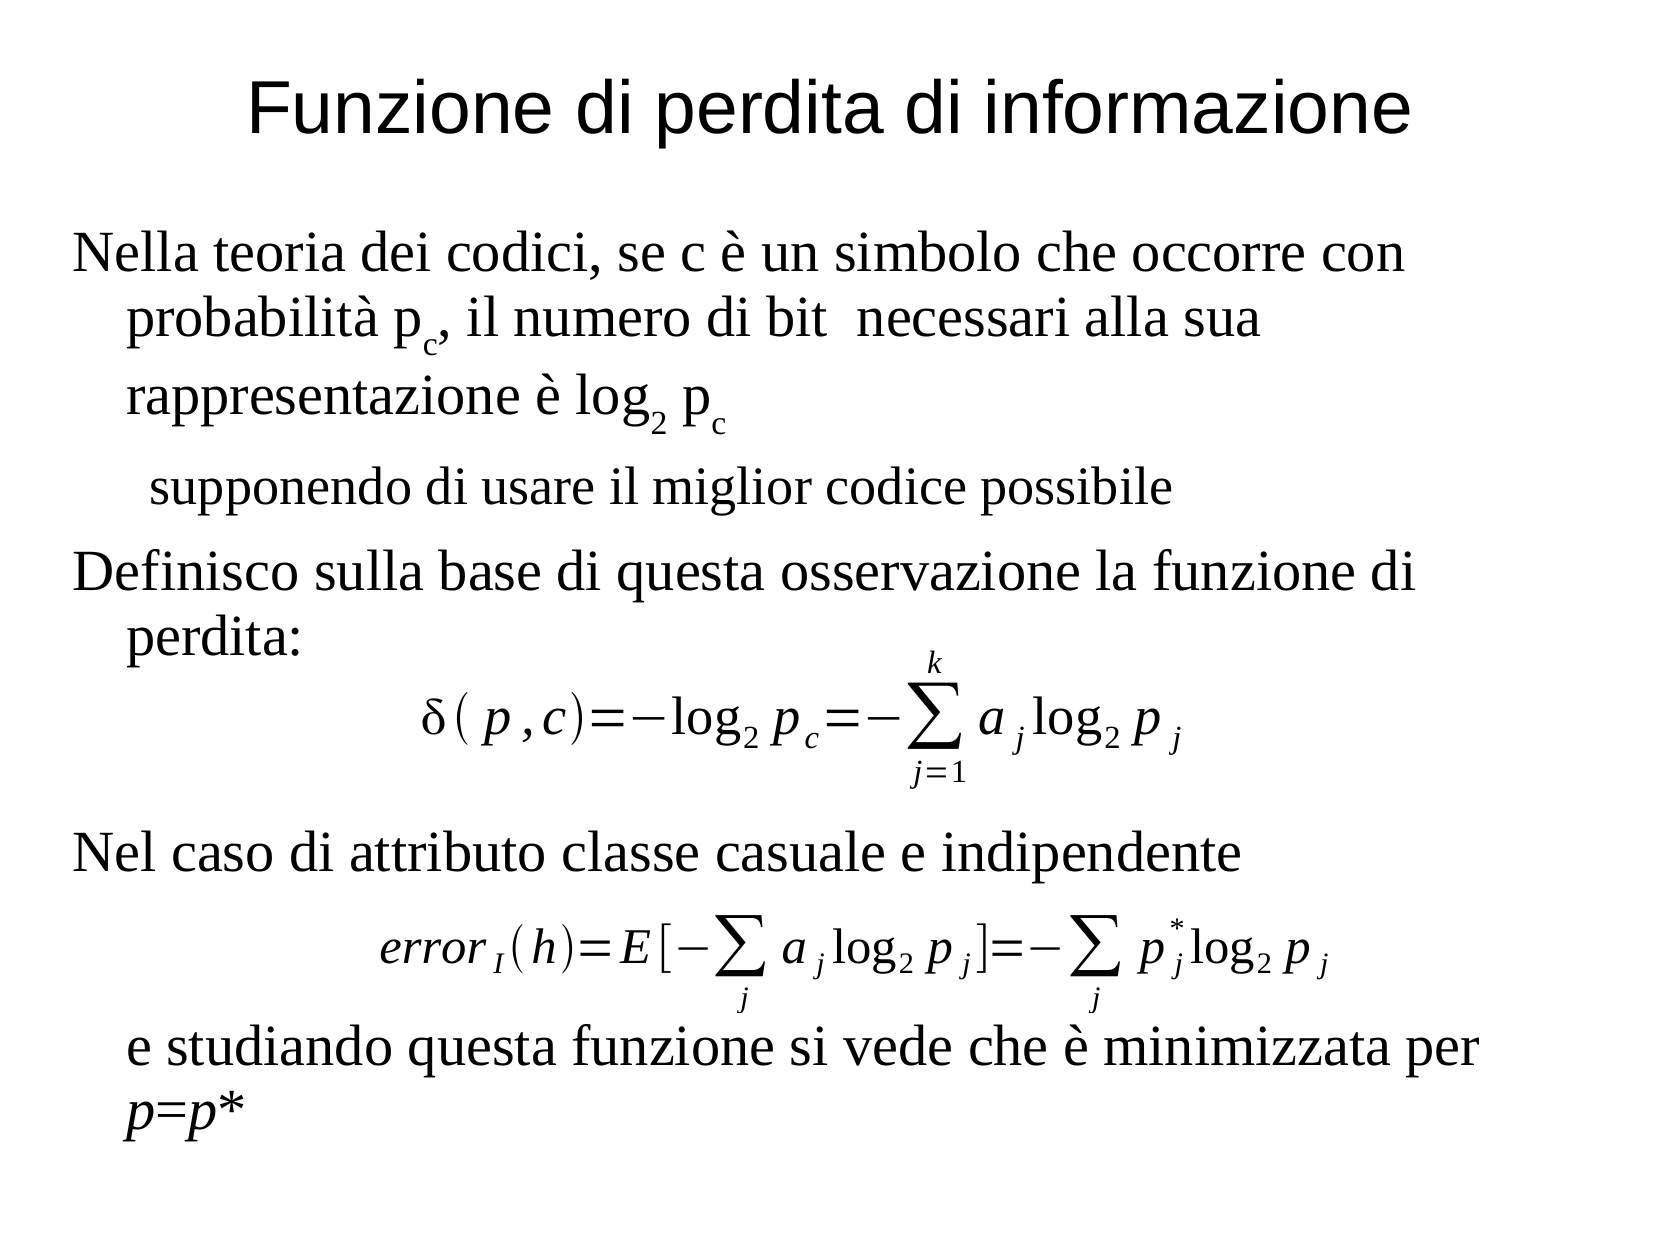

# Funzione di perdita di informazione
Nella teoria dei codici, se c è un simbolo che occorre con probabilità pc, il numero di bit necessari alla sua rappresentazione è log2 pc
supponendo di usare il miglior codice possibile
Definisco sulla base di questa osservazione la funzione di perdita:
Nel caso di attributo classe casuale e indipendente
e studiando questa funzione si vede che è minimizzata per p=p*